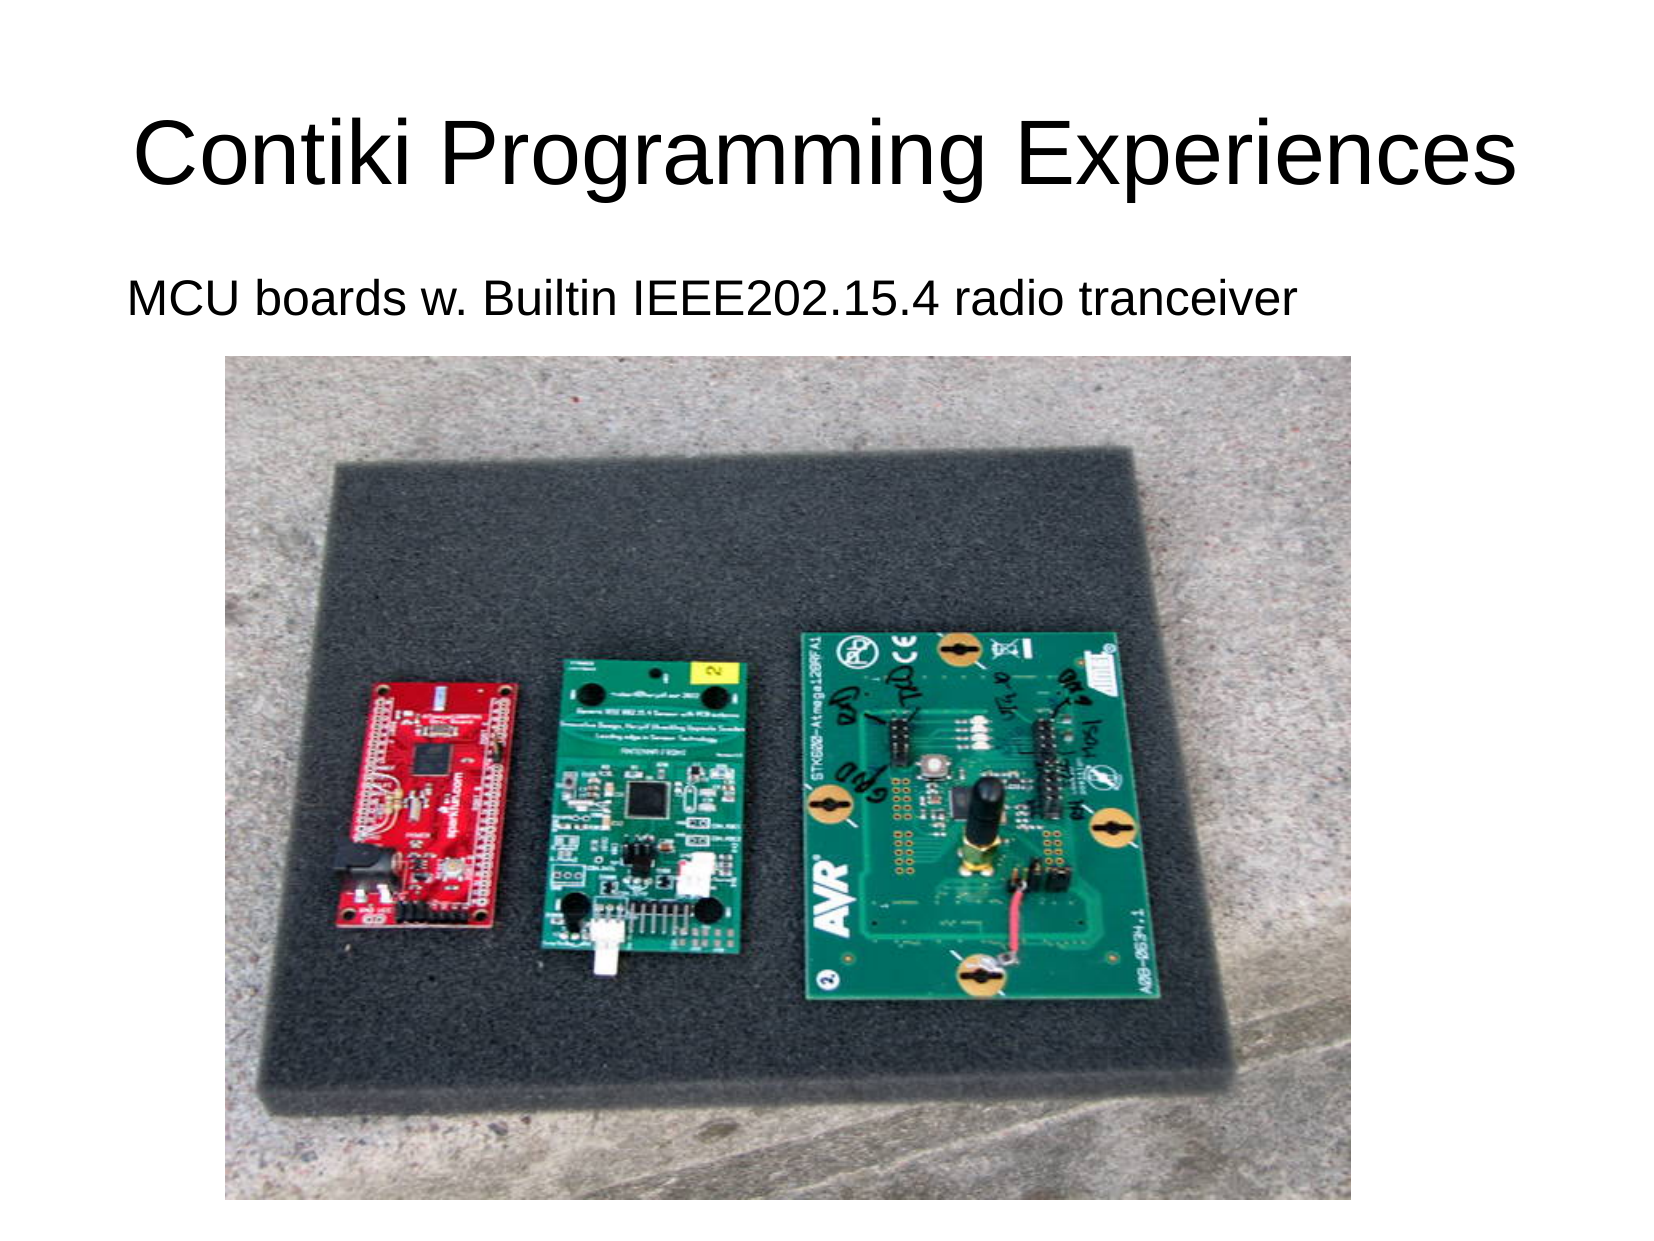

# Contiki Programming Experiences
MCU boards w. Builtin IEEE202.15.4 radio tranceiver